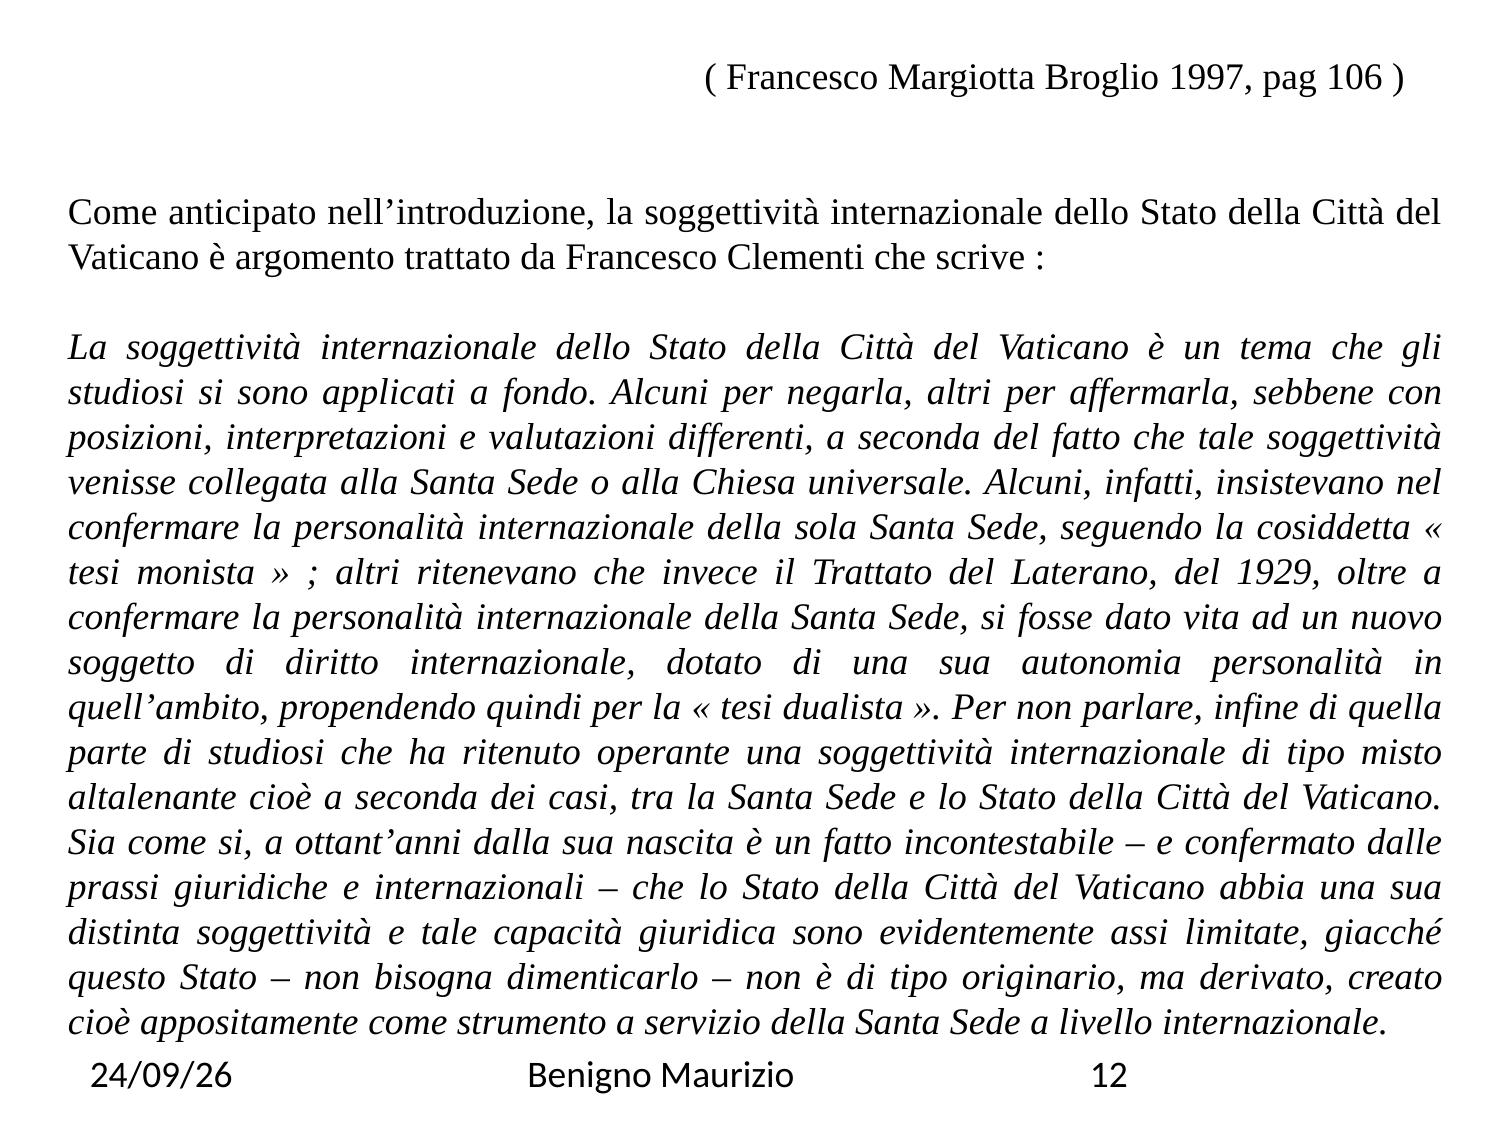

( Francesco Margiotta Broglio 1997, pag 106 )
Come anticipato nell’introduzione, la soggettività internazionale dello Stato della Città del Vaticano è argomento trattato da Francesco Clementi che scrive :
La soggettività internazionale dello Stato della Città del Vaticano è un tema che gli studiosi si sono applicati a fondo. Alcuni per negarla, altri per affermarla, sebbene con posizioni, interpretazioni e valutazioni differenti, a seconda del fatto che tale soggettività venisse collegata alla Santa Sede o alla Chiesa universale. Alcuni, infatti, insistevano nel confermare la personalità internazionale della sola Santa Sede, seguendo la cosiddetta « tesi monista » ; altri ritenevano che invece il Trattato del Laterano, del 1929, oltre a confermare la personalità internazionale della Santa Sede, si fosse dato vita ad un nuovo soggetto di diritto internazionale, dotato di una sua autonomia personalità in quell’ambito, propendendo quindi per la « tesi dualista ». Per non parlare, infine di quella parte di studiosi che ha ritenuto operante una soggettività internazionale di tipo misto altalenante cioè a seconda dei casi, tra la Santa Sede e lo Stato della Città del Vaticano. Sia come si, a ottant’anni dalla sua nascita è un fatto incontestabile – e confermato dalle prassi giuridiche e internazionali – che lo Stato della Città del Vaticano abbia una sua distinta soggettività e tale capacità giuridica sono evidentemente assi limitate, giacché questo Stato – non bisogna dimenticarlo – non è di tipo originario, ma derivato, creato cioè appositamente come strumento a servizio della Santa Sede a livello internazionale.
Benigno Maurizio